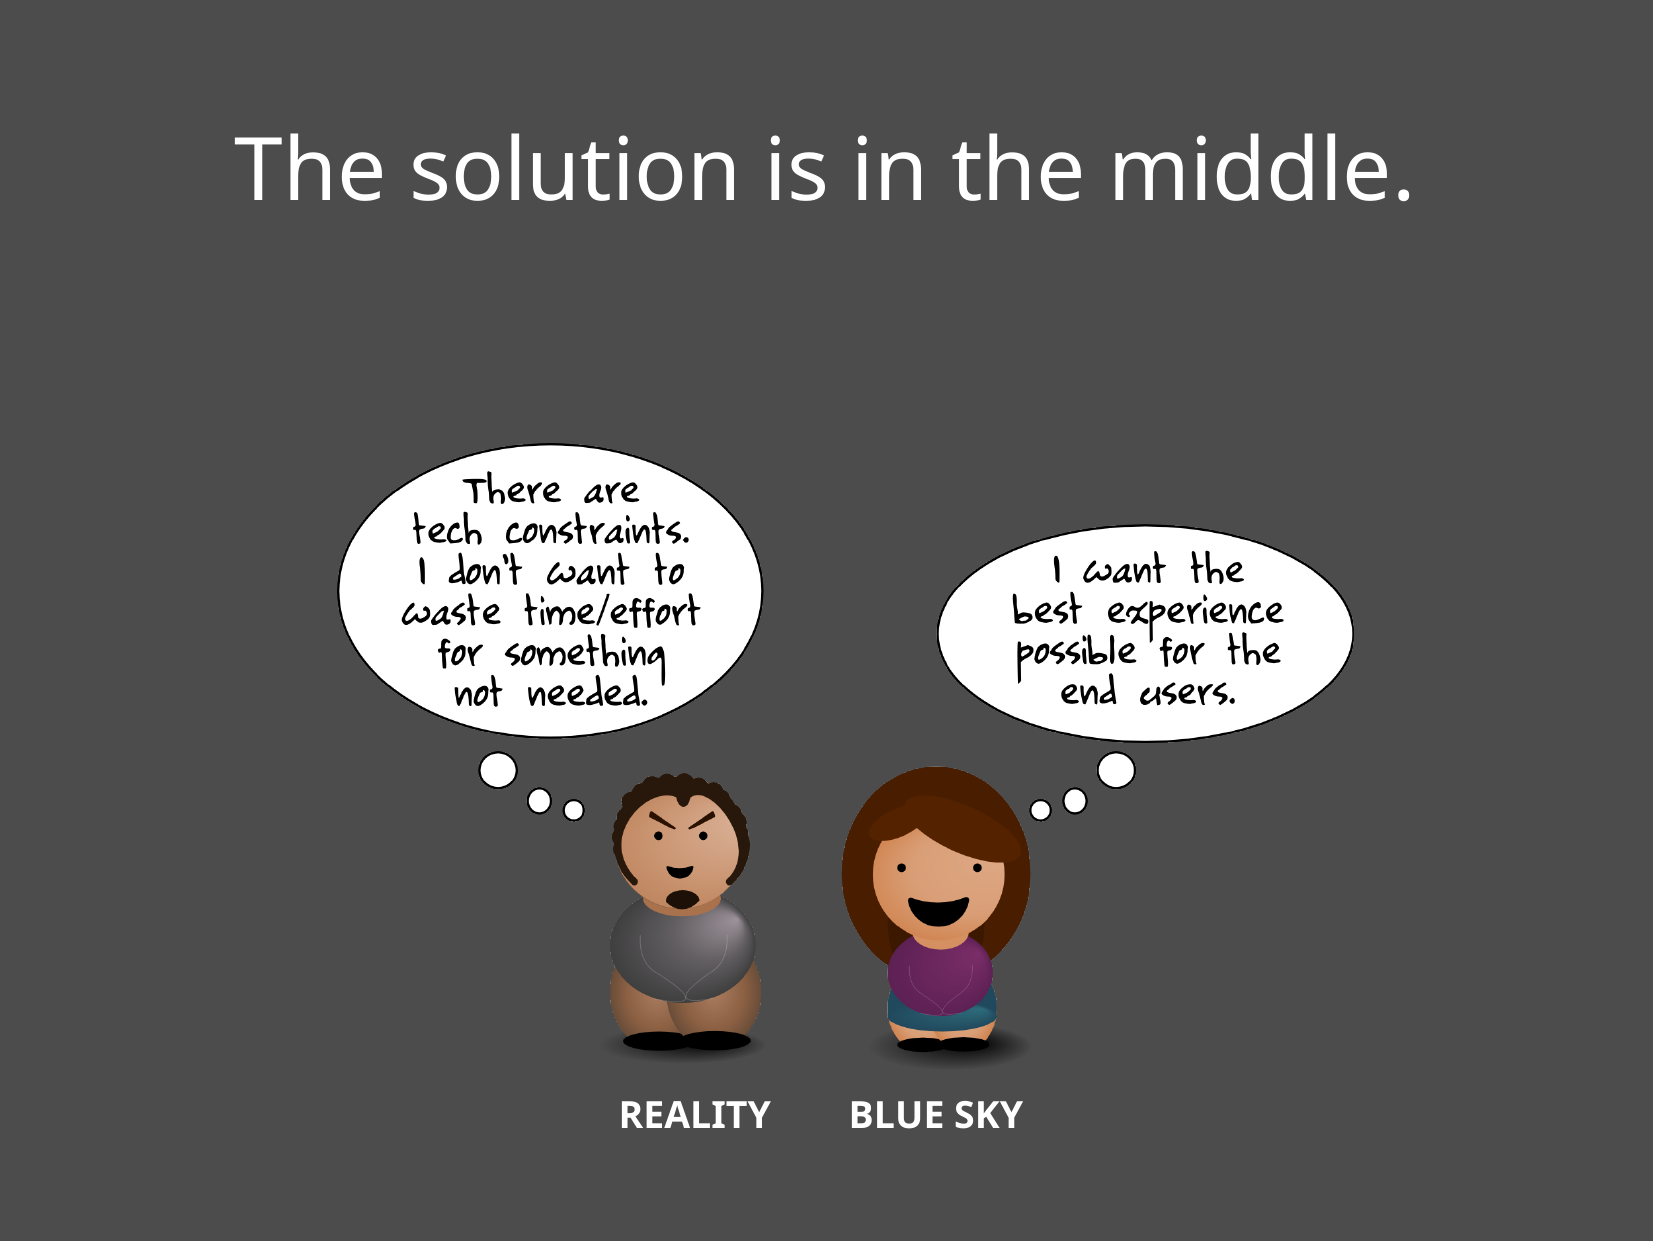

The solution is in the middle.
# REALITY
BLUE SKY